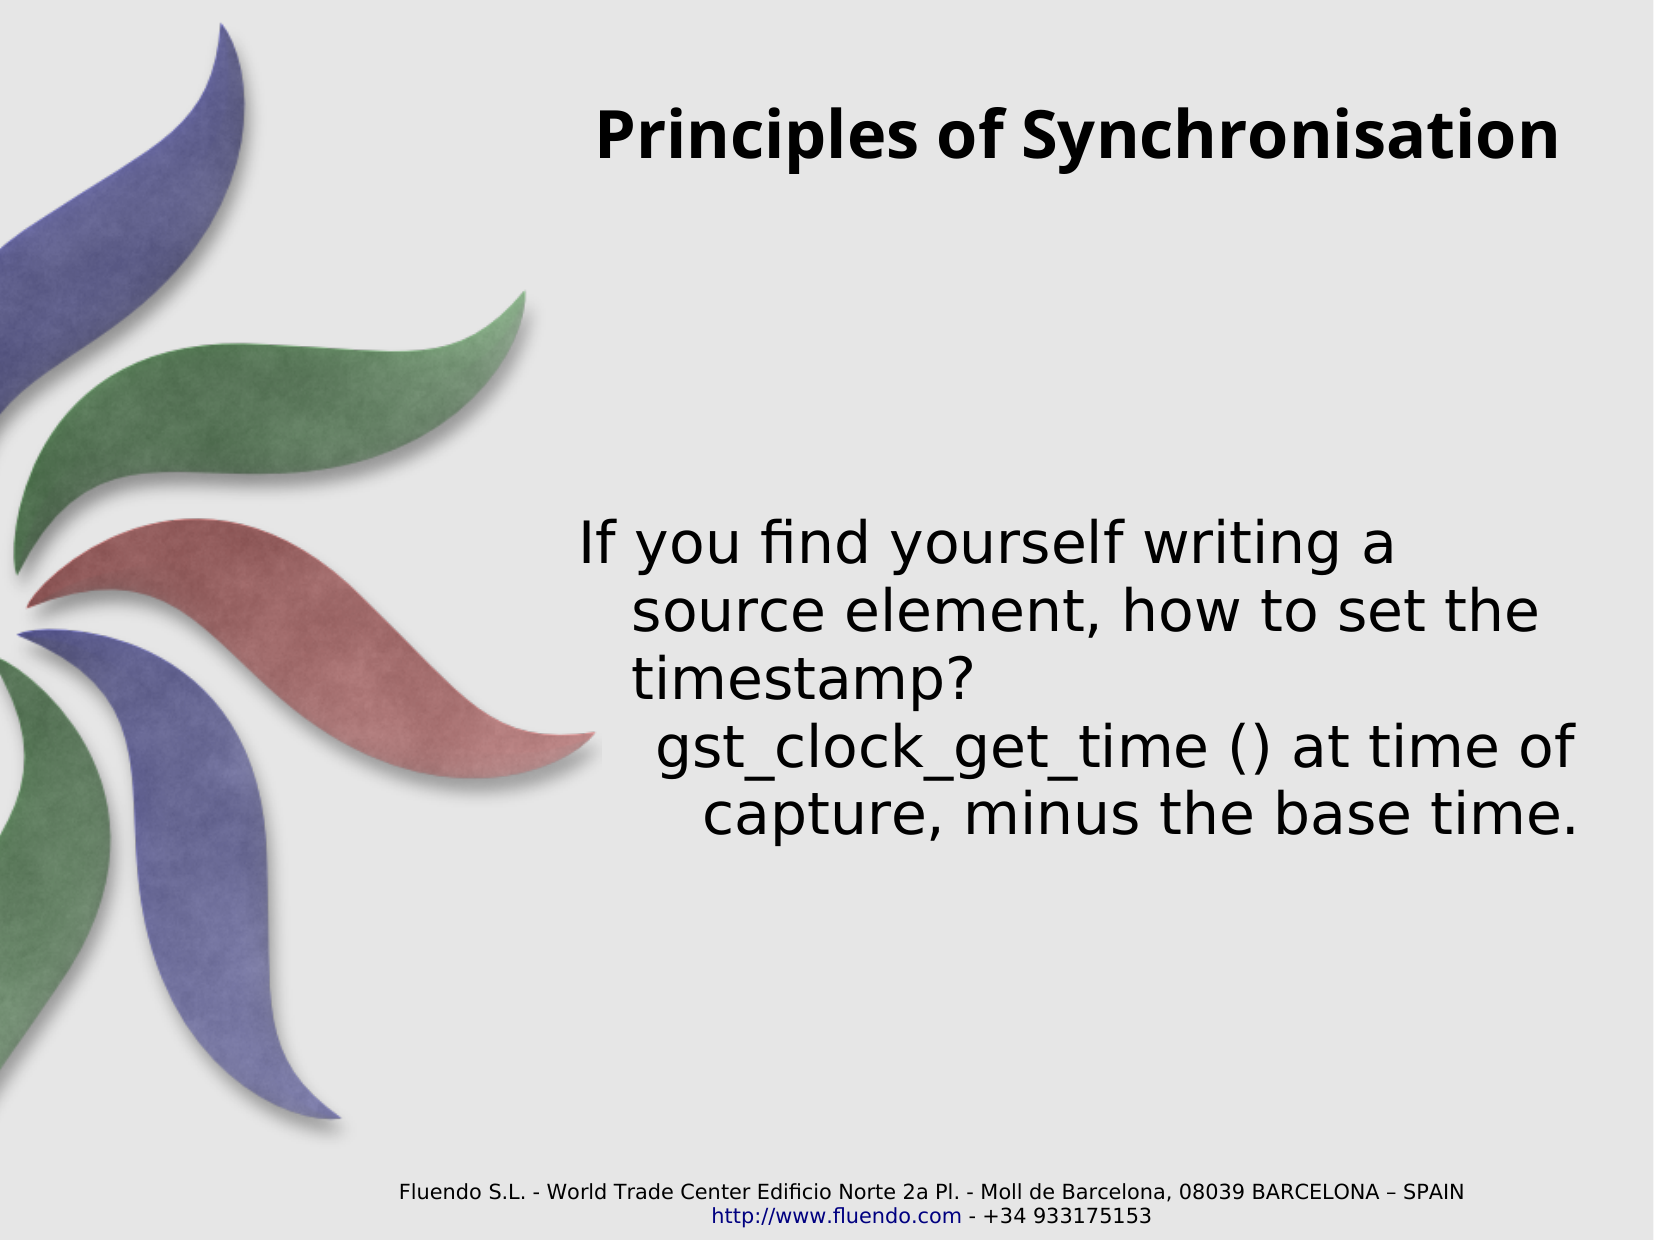

# Principles of Synchronisation
If you find yourself writing a source element, how to set the timestamp?
gst_clock_get_time () at time of capture, minus the base time.